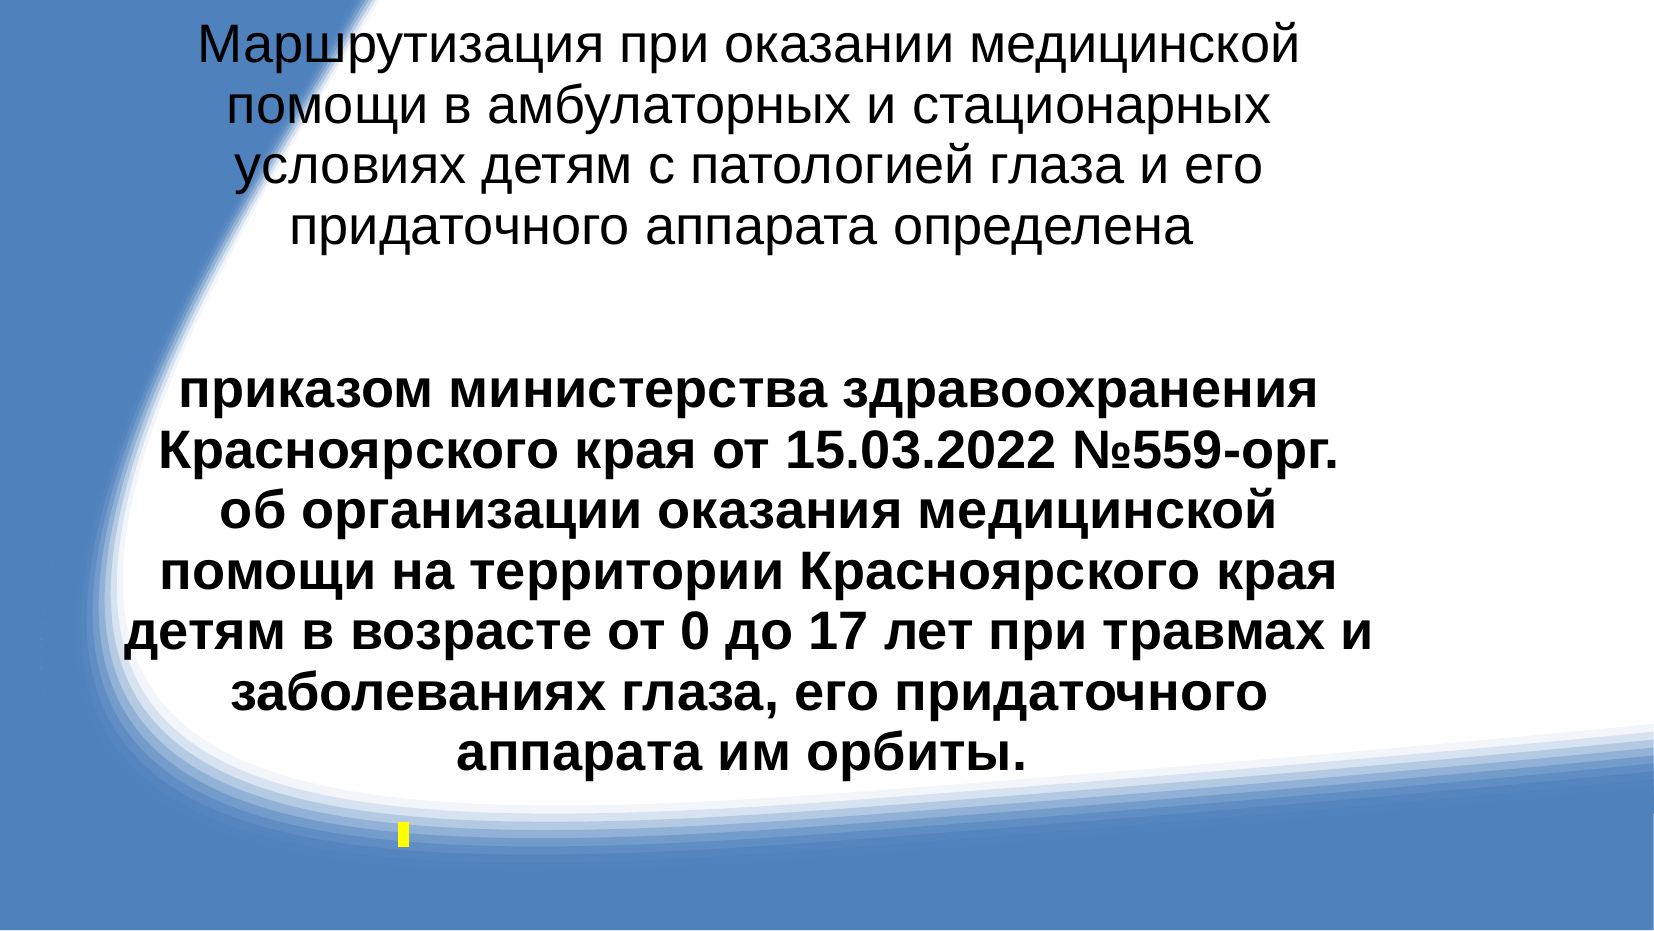

# Маршрутизация при оказании медицинской помощи в амбулаторных и стационарных условиях детям с патологией глаза и его придаточного аппарата определена приказом министерства здравоохранения Красноярского края от 15.03.2022 №559-орг. об организации оказания медицинской помощи на территории Красноярского края детям в возрасте от 0 до 17 лет при травмах и заболеваниях глаза, его придаточного аппарата им орбиты.